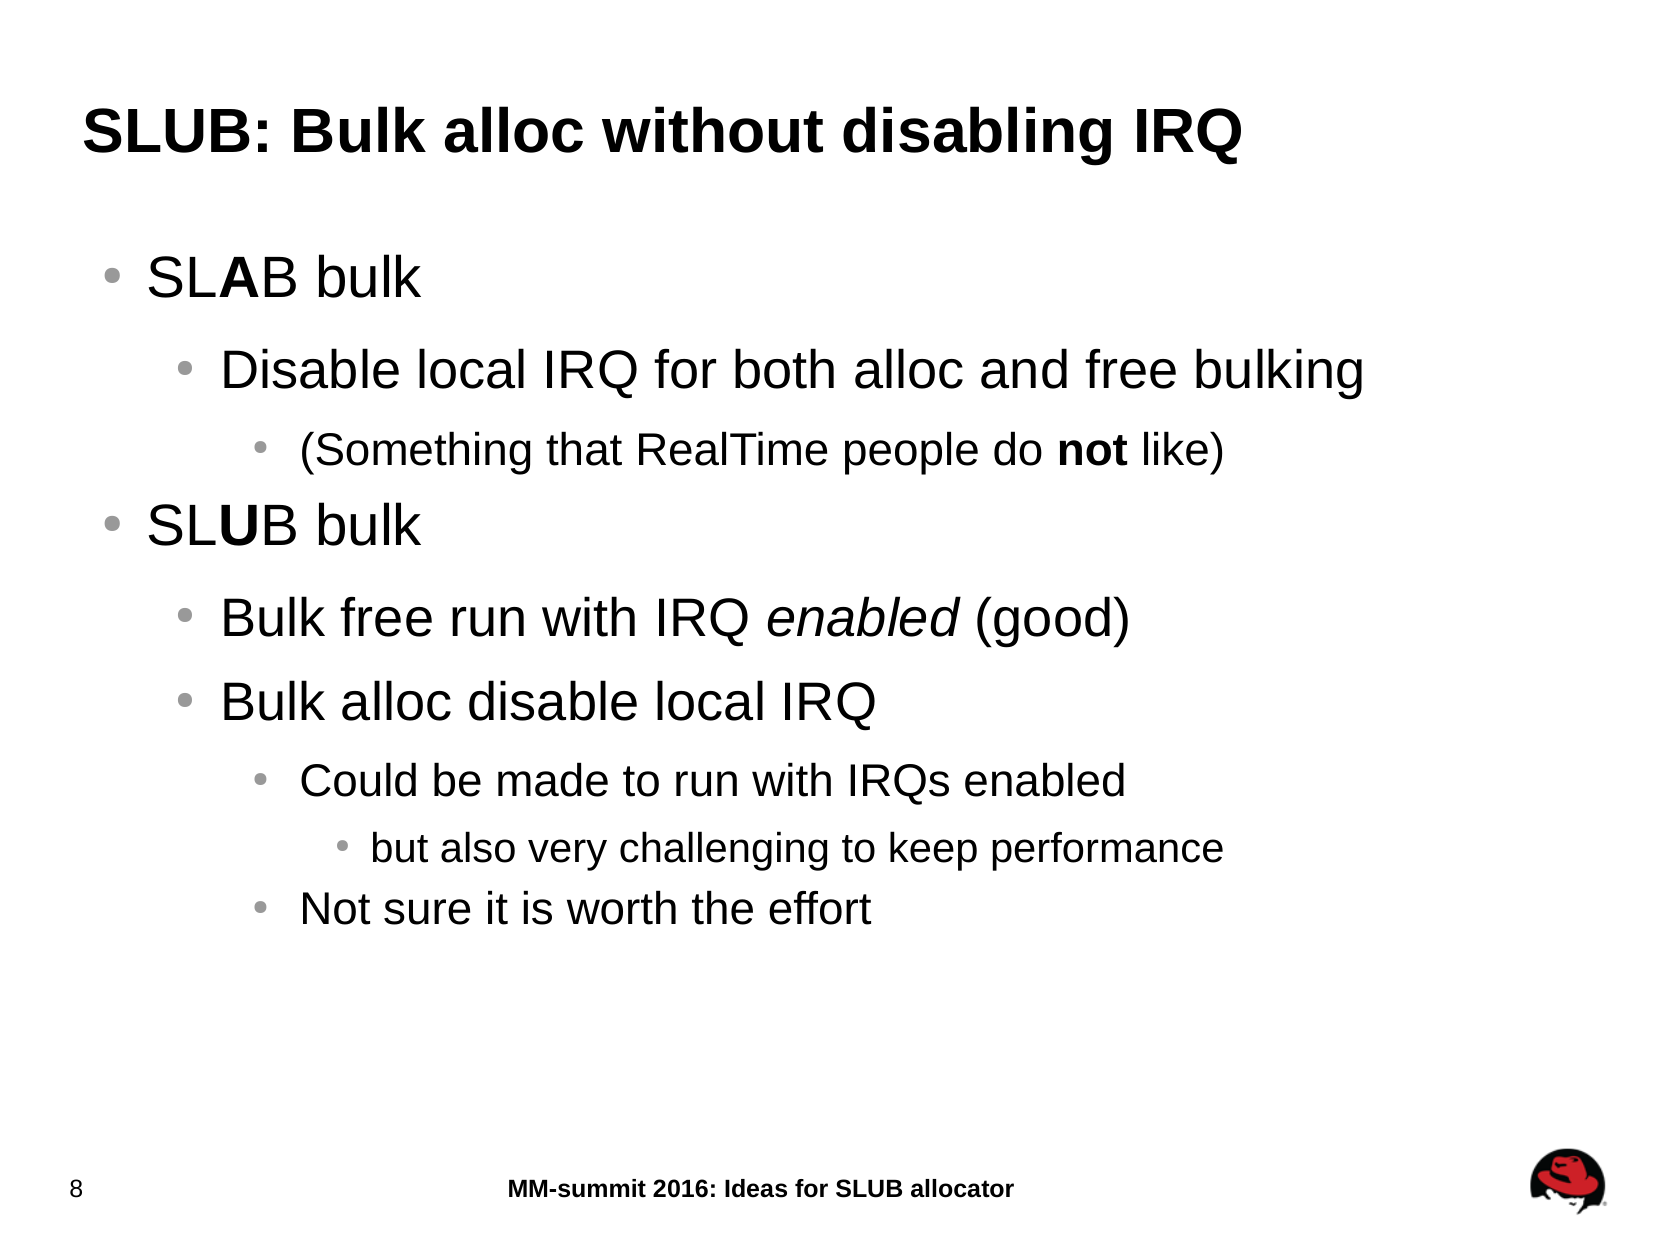

SLUB: Bulk alloc without disabling IRQ
# SLAB bulk
Disable local IRQ for both alloc and free bulking
(Something that RealTime people do not like)
SLUB bulk
Bulk free run with IRQ enabled (good)
Bulk alloc disable local IRQ
Could be made to run with IRQs enabled
but also very challenging to keep performance
Not sure it is worth the effort